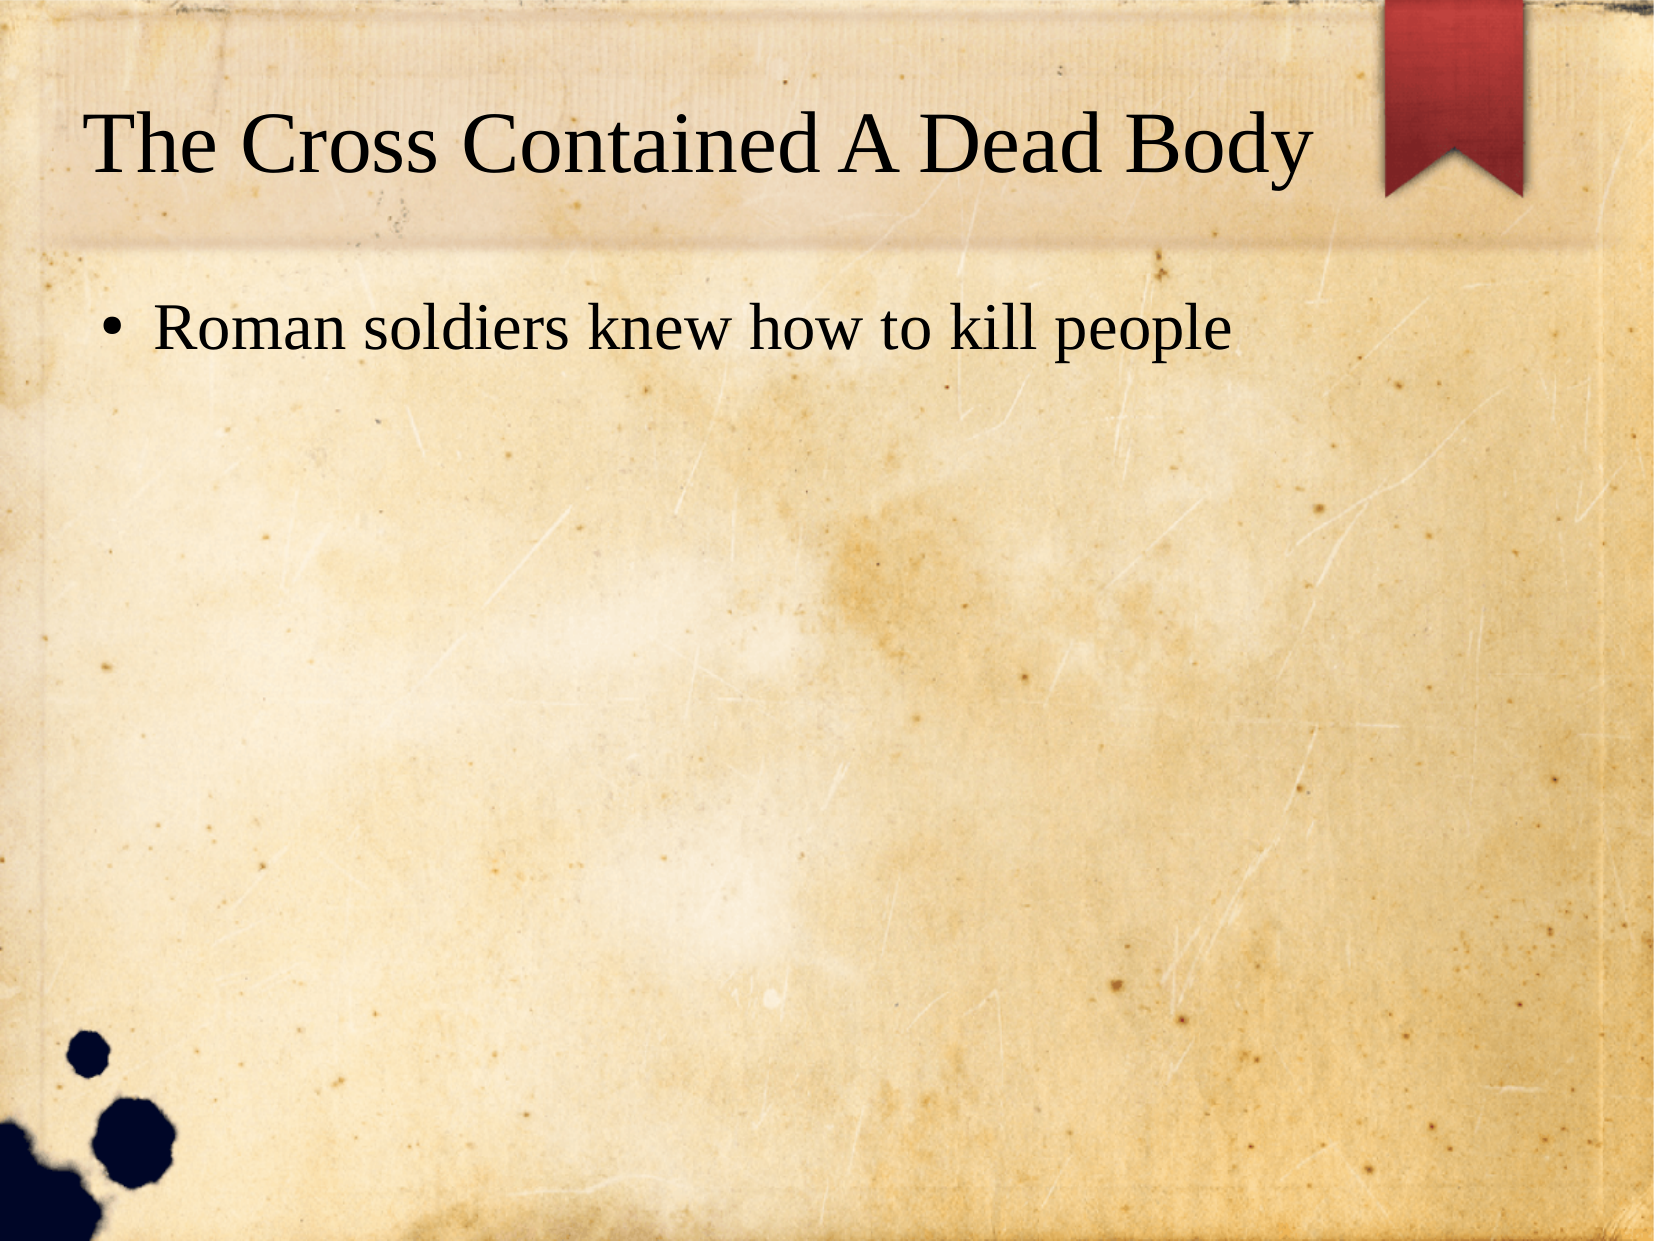

# The Cross Contained A Dead Body
Roman soldiers knew how to kill people